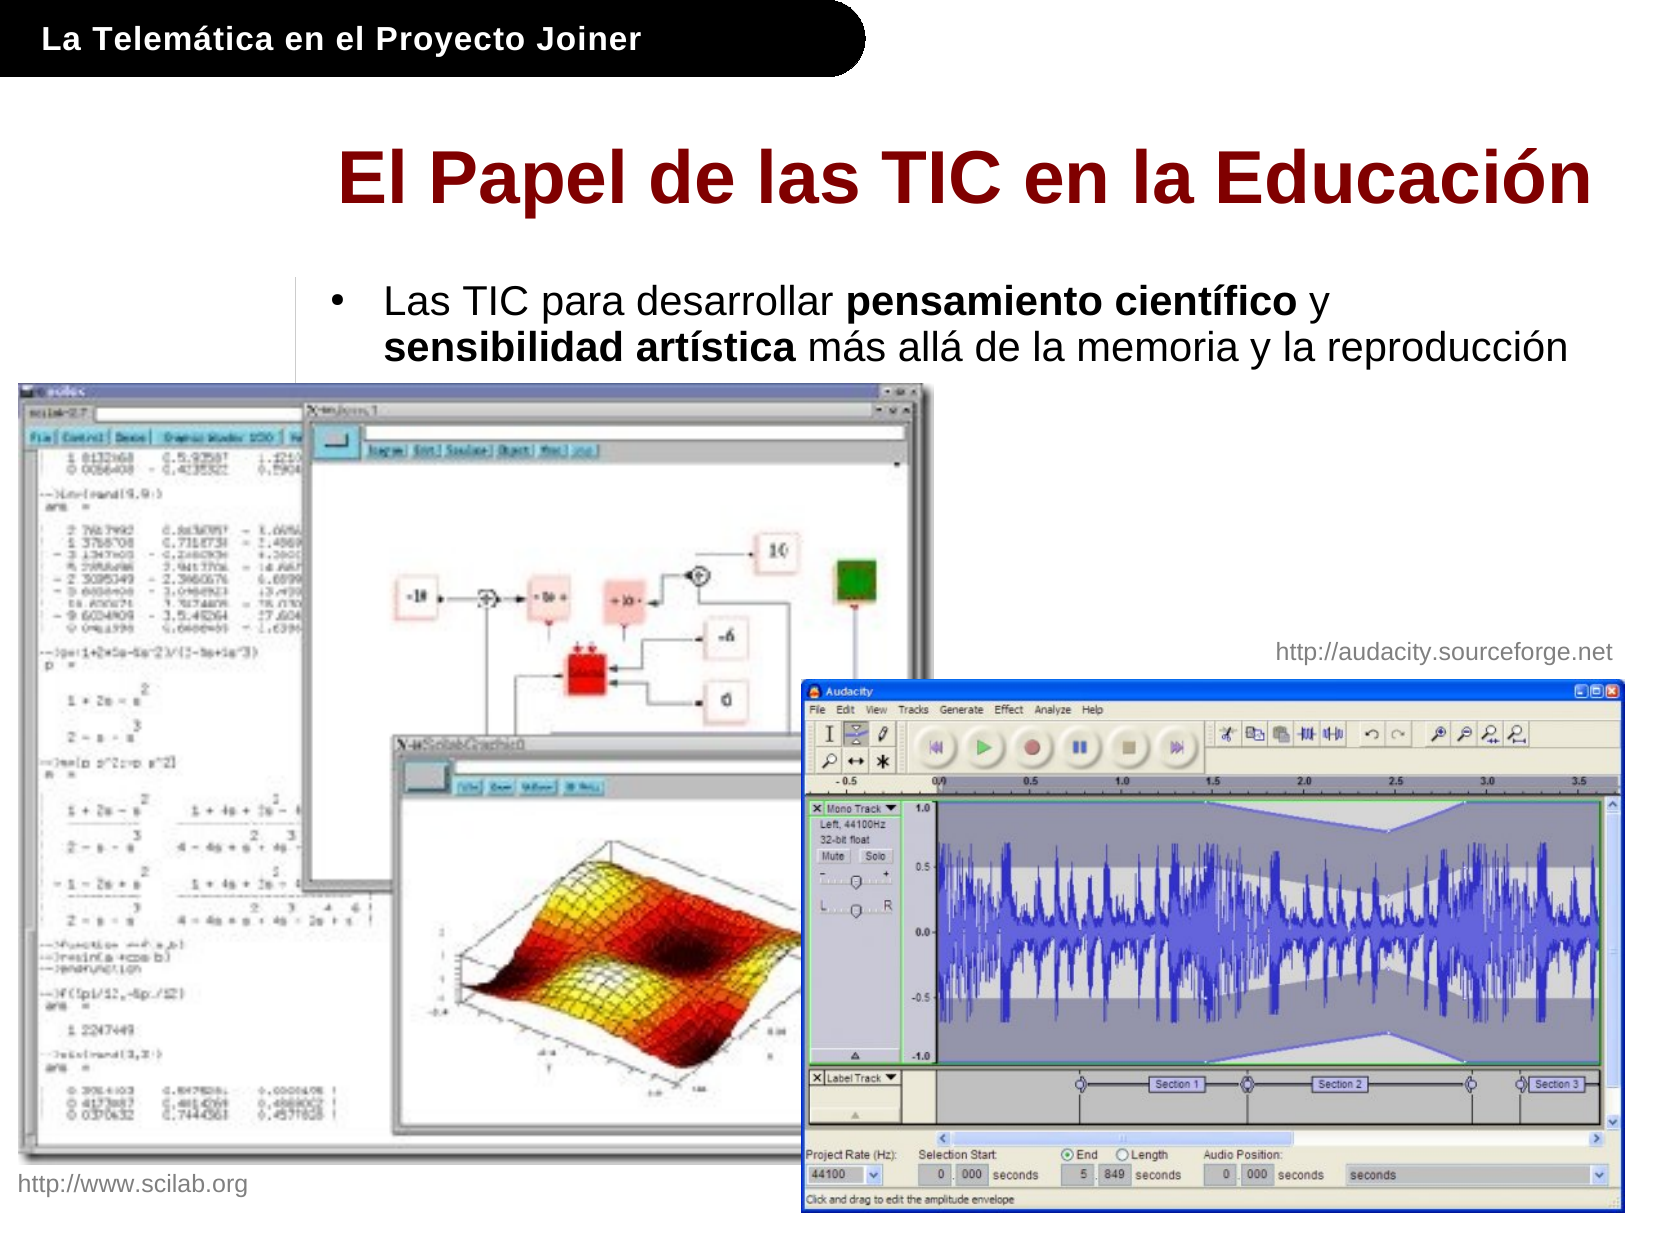

# El Papel de las TIC en la Educación
Las TIC para desarrollar pensamiento científico y
sensibilidad artística más allá de la memoria y la reproducción
http://audacity.sourceforge.net
http://www.scilab.org